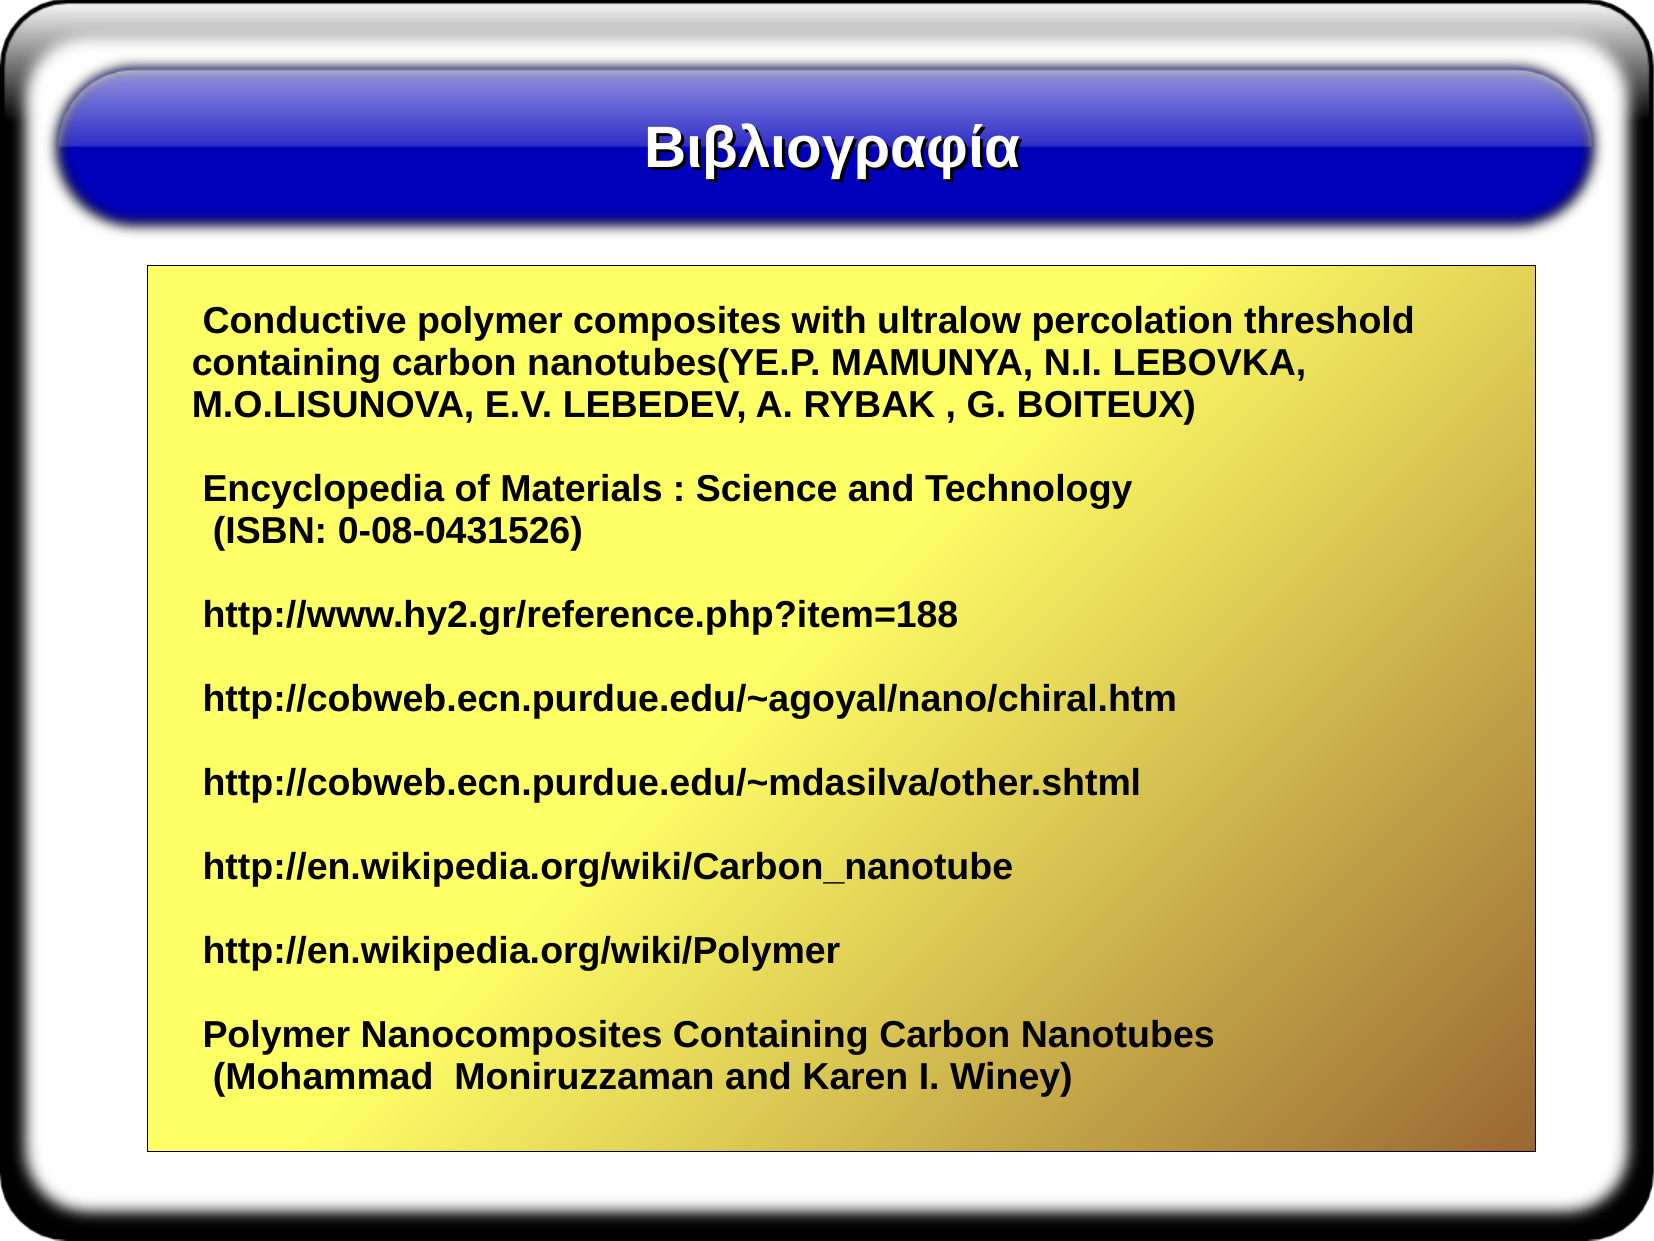

# Βιβλιογραφία
 Conductive polymer composites with ultralow percolation threshold containing carbon nanotubes(YE.P. MAMUNYA, N.I. LEBOVKA, M.O.LISUNOVA, E.V. LEBEDEV, A. RYBAK , G. BOITEUX)
 Encyclopedia of Materials : Science and Technology
 (ISBN: 0-08-0431526)
 http://www.hy2.gr/reference.php?item=188
 http://cobweb.ecn.purdue.edu/~agoyal/nano/chiral.htm
 http://cobweb.ecn.purdue.edu/~mdasilva/other.shtml
 http://en.wikipedia.org/wiki/Carbon_nanotube
 http://en.wikipedia.org/wiki/Polymer
 Polymer Nanocomposites Containing Carbon Nanotubes
 (Mohammad Moniruzzaman and Karen I. Winey)